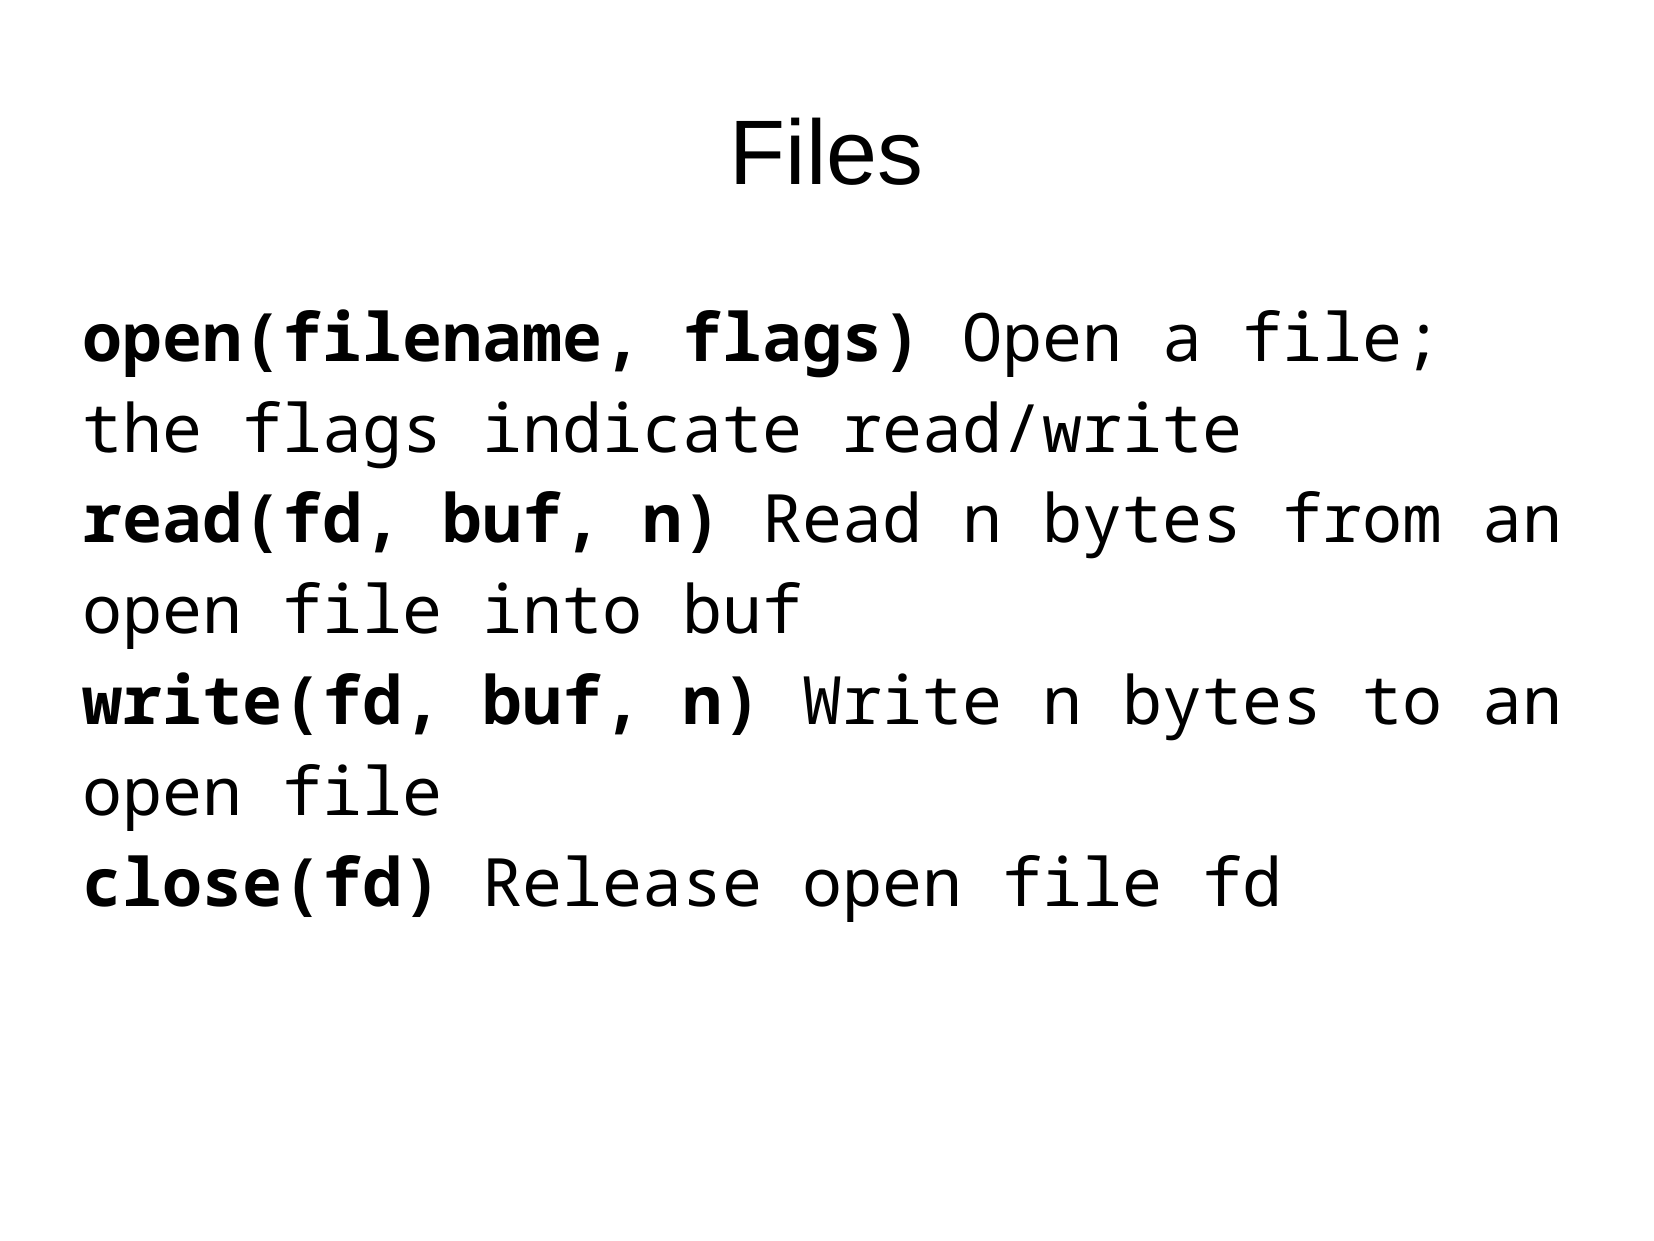

# Files
open(filename, flags) Open a file; the flags indicate read/write
read(fd, buf, n) Read n bytes from an open file into buf
write(fd, buf, n) Write n bytes to an open file
close(fd) Release open file fd